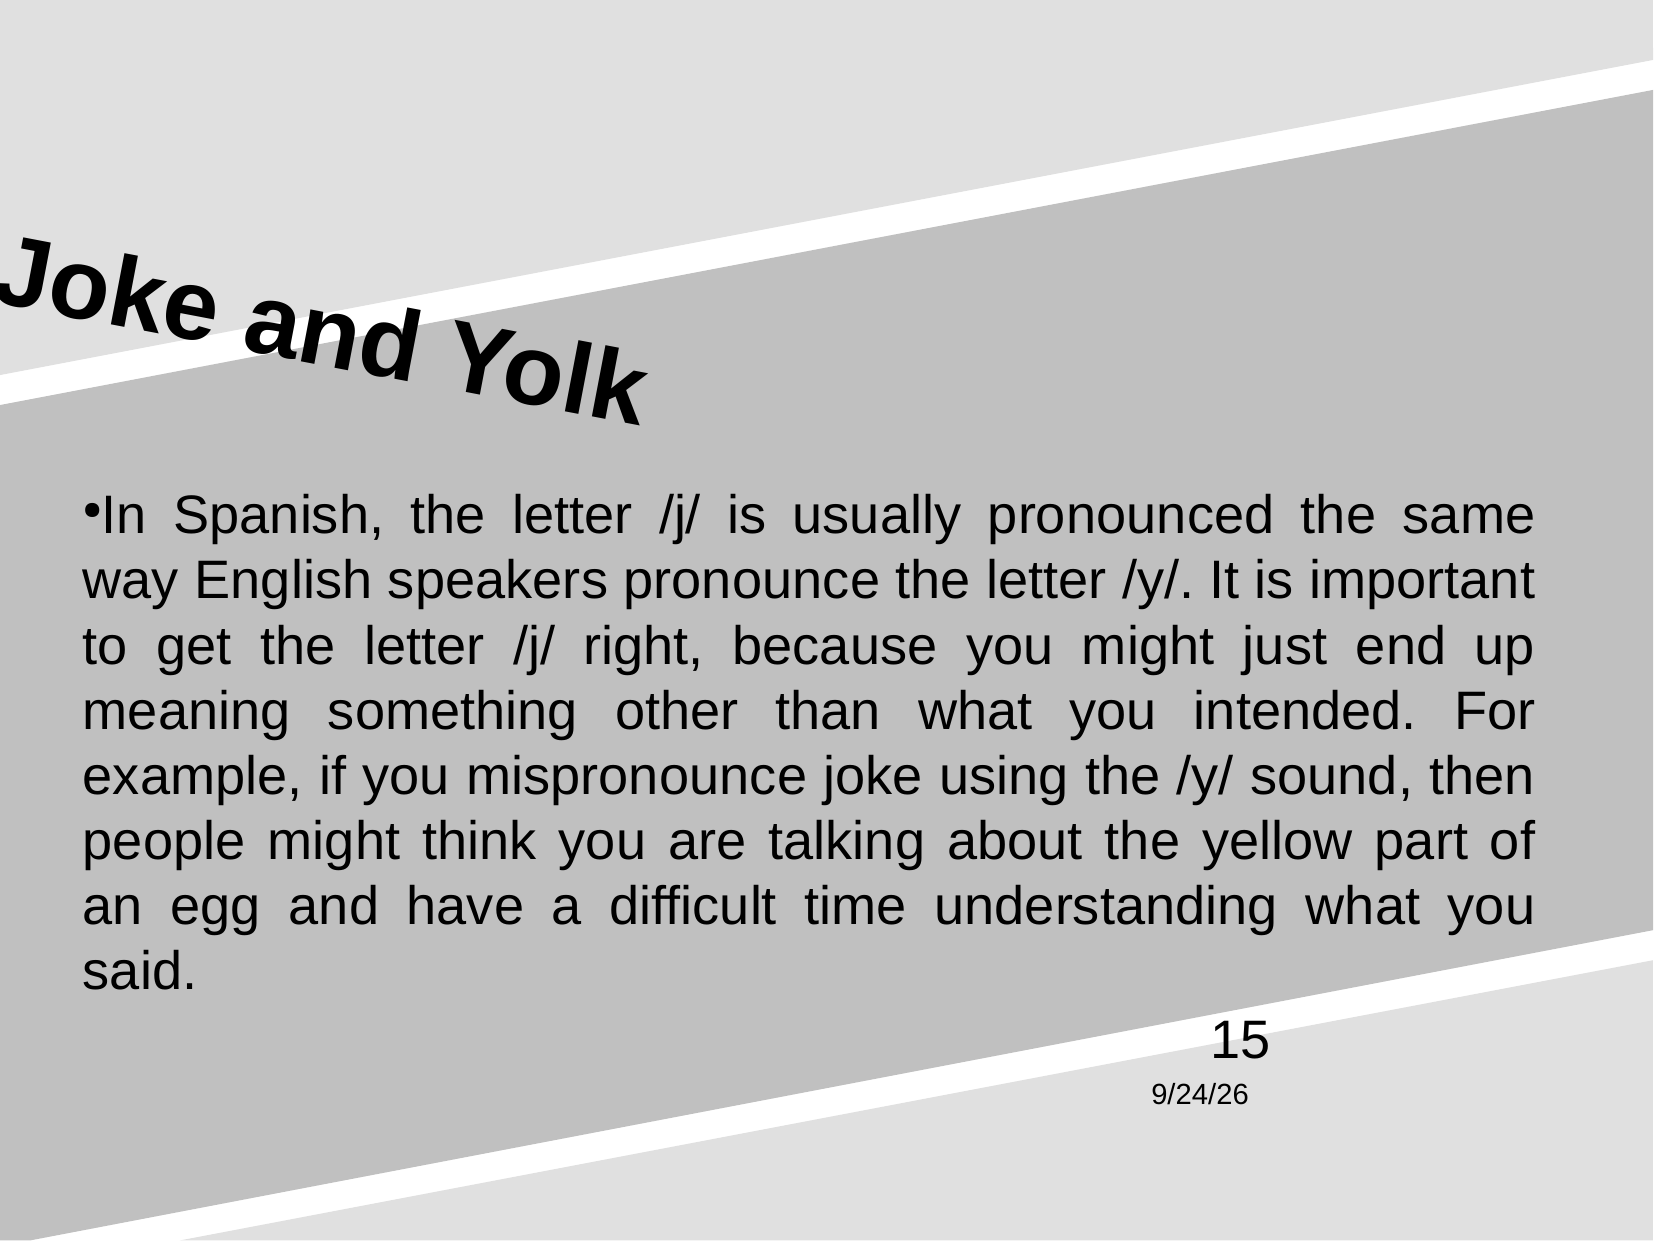

# Joke and Yolk
In Spanish, the letter /j/ is usually pronounced the same way English speakers pronounce the letter /y/. It is important to get the letter /j/ right, because you might just end up meaning something other than what you intended. For example, if you mispronounce joke using the /y/ sound, then people might think you are talking about the yellow part of an egg and have a difficult time understanding what you said.